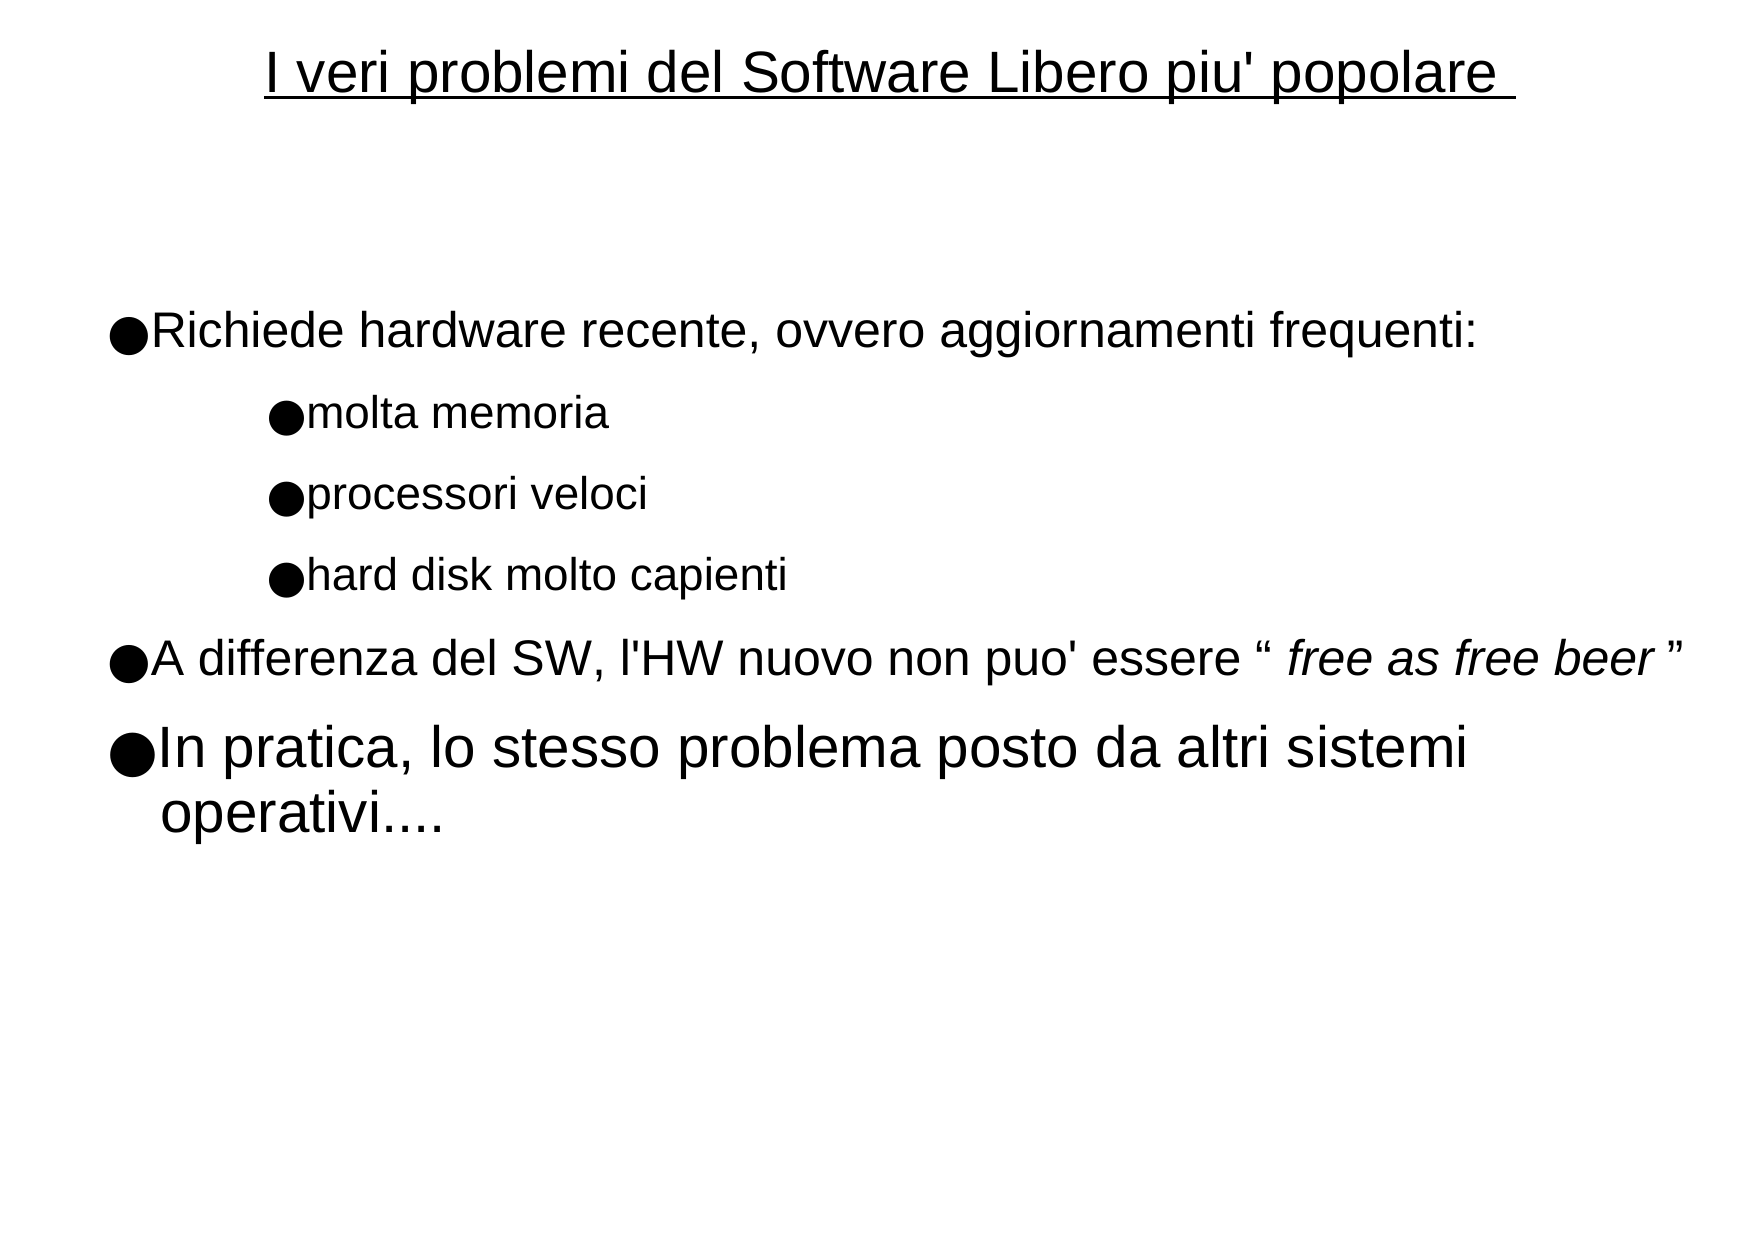

I veri problemi del Software Libero piu' popolare
Richiede hardware recente, ovvero aggiornamenti frequenti:
molta memoria
processori veloci
hard disk molto capienti
A differenza del SW, l'HW nuovo non puo' essere “ free as free beer ”
In pratica, lo stesso problema posto da altri sistemi operativi....